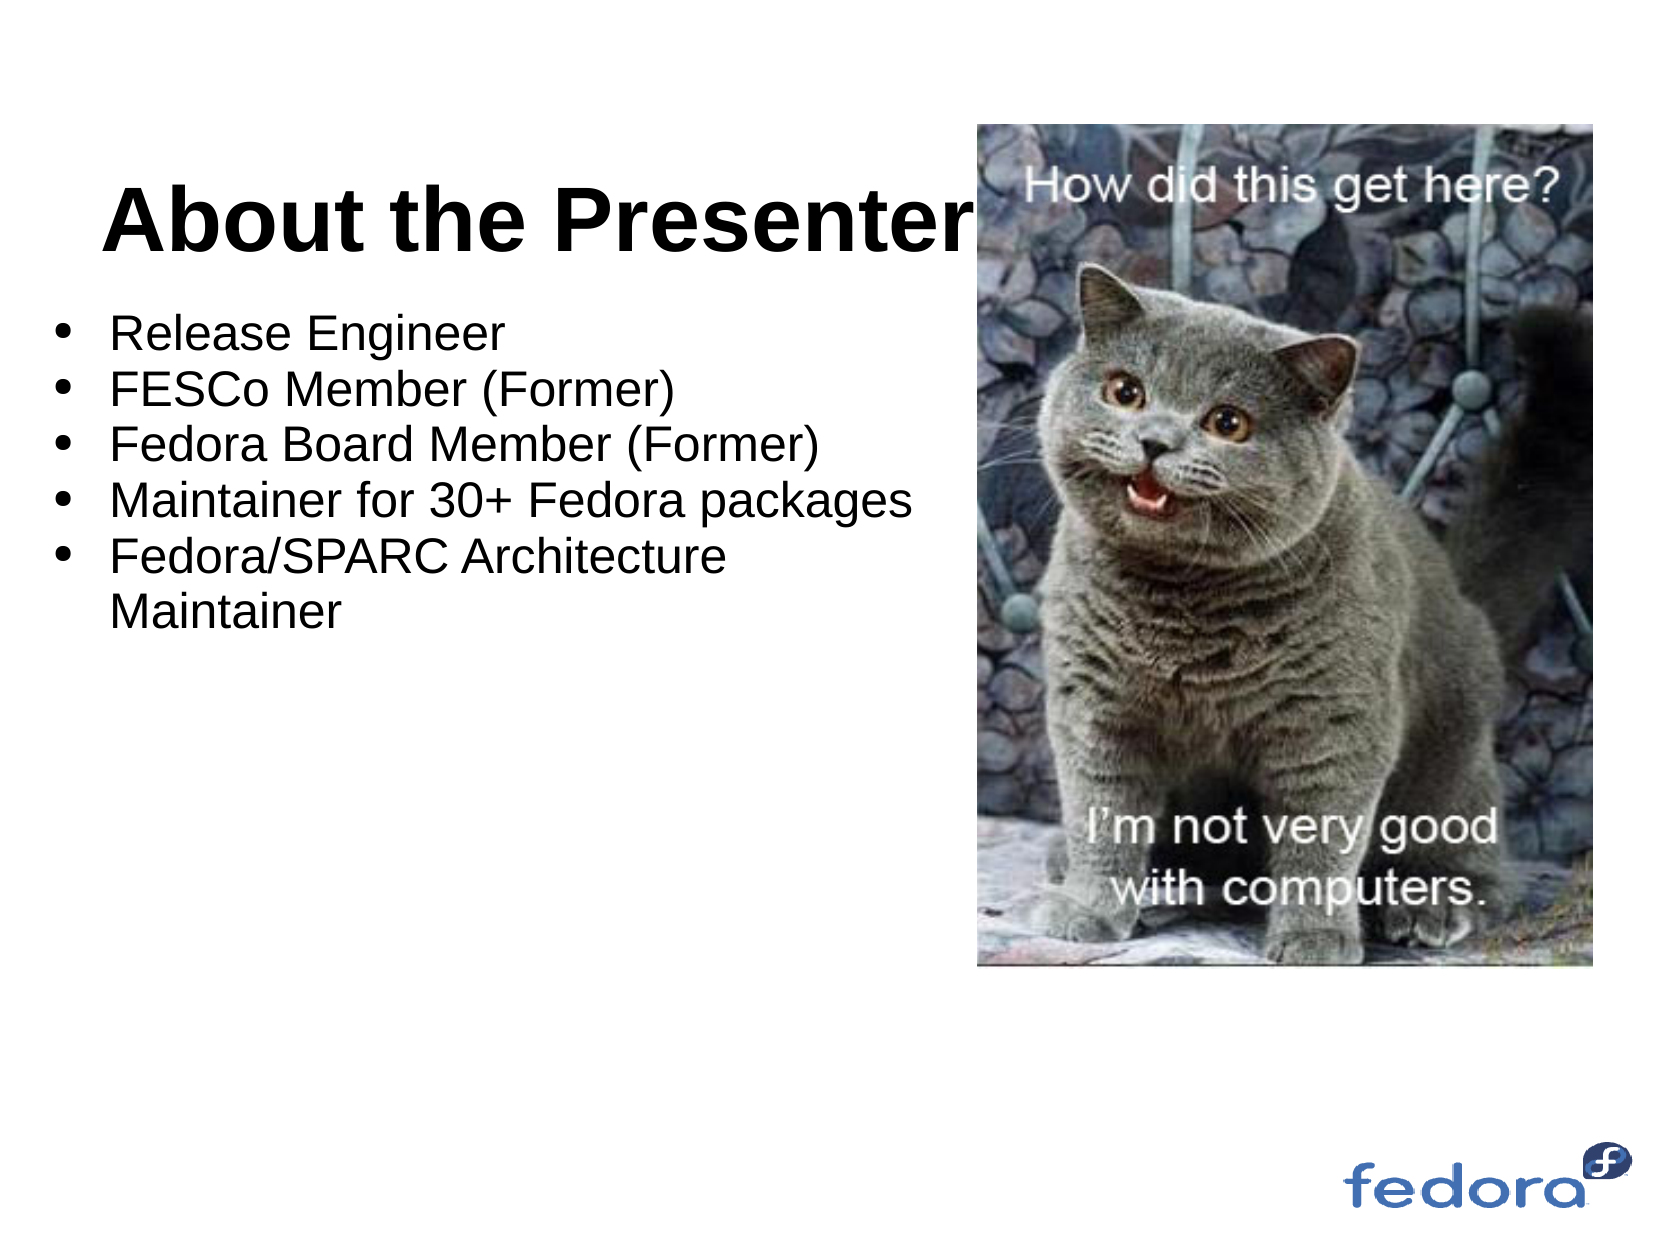

# About the Presenter
Release Engineer
FESCo Member (Former)
Fedora Board Member (Former)
Maintainer for 30+ Fedora packages
Fedora/SPARC Architecture Maintainer